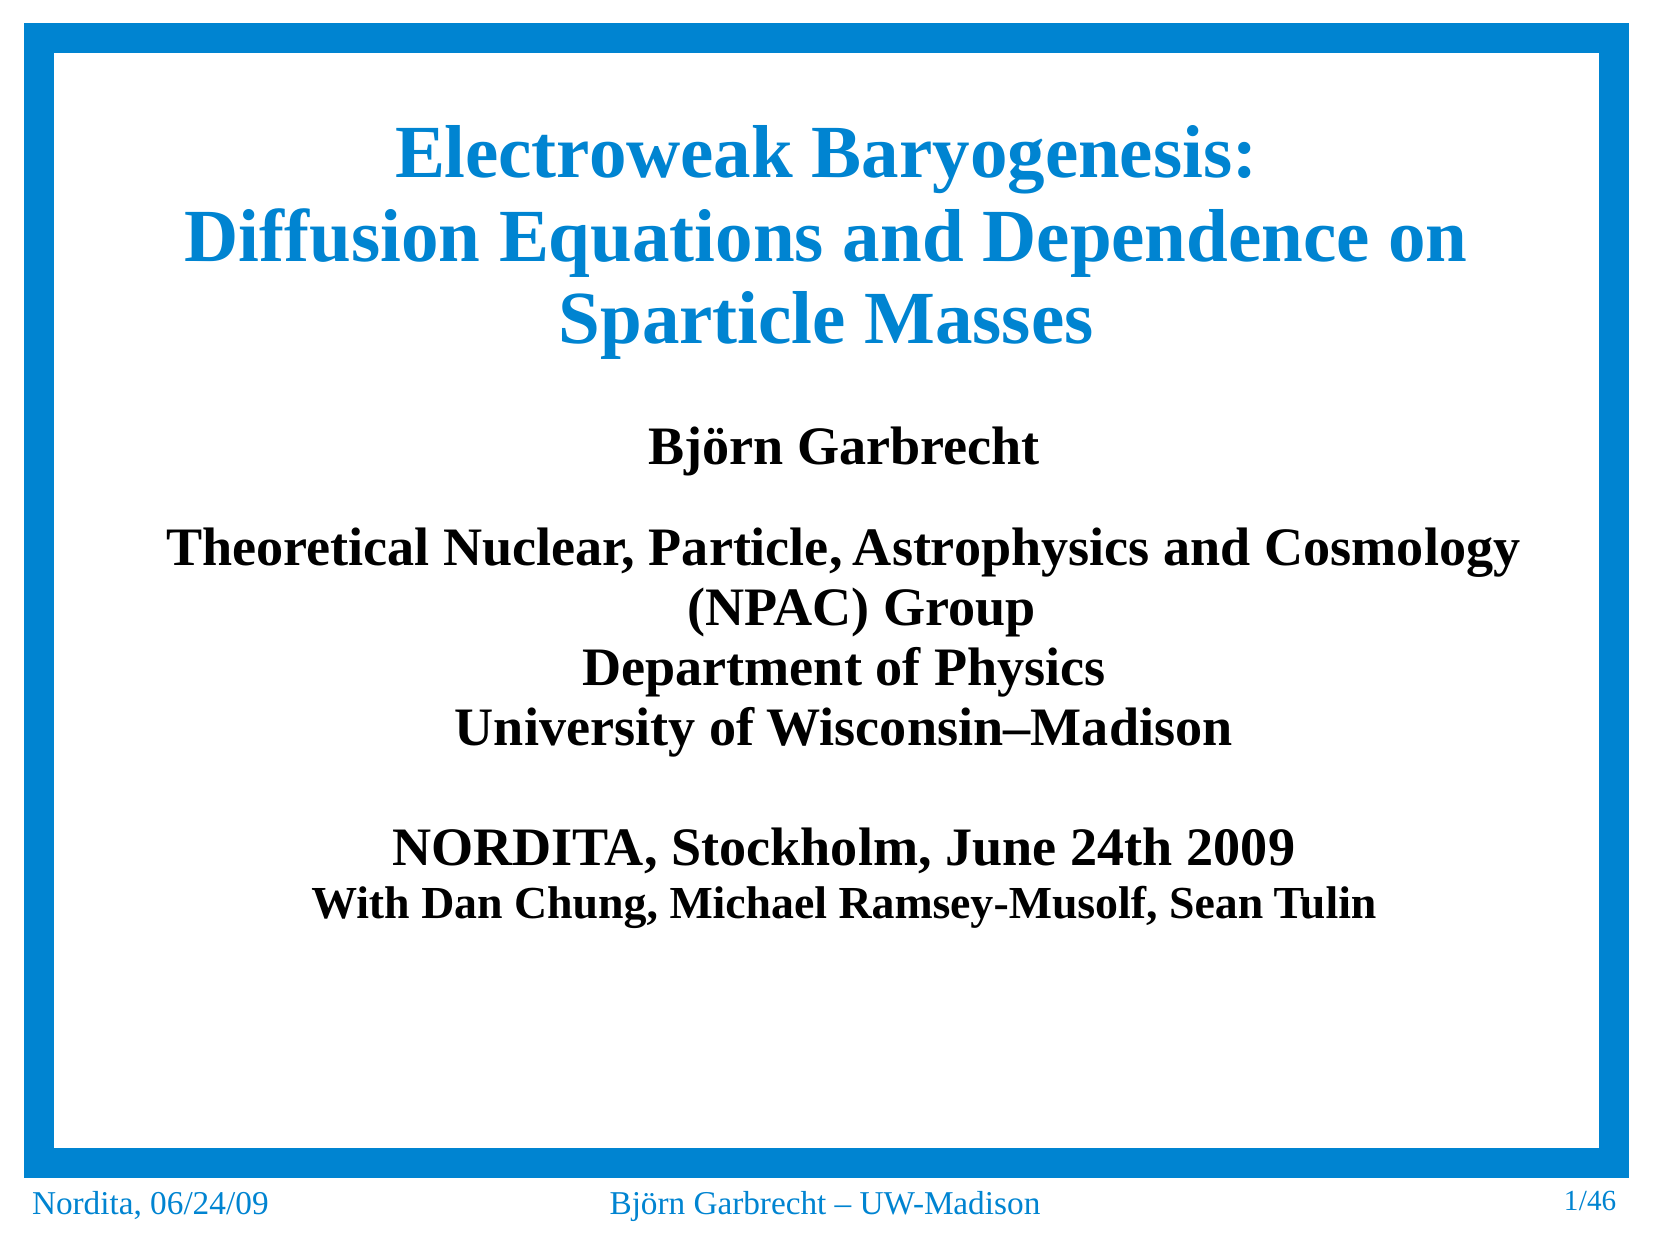

# Electroweak Baryogenesis: Diffusion Equations and Dependence on Sparticle Masses
Björn Garbrecht
Theoretical Nuclear, Particle, Astrophysics and Cosmology (NPAC) Group
Department of Physics
University of Wisconsin–Madison
NORDITA, Stockholm, June 24th 2009
With Dan Chung, Michael Ramsey-Musolf, Sean Tulin
Björn Garbrecht – UW-Madison
1